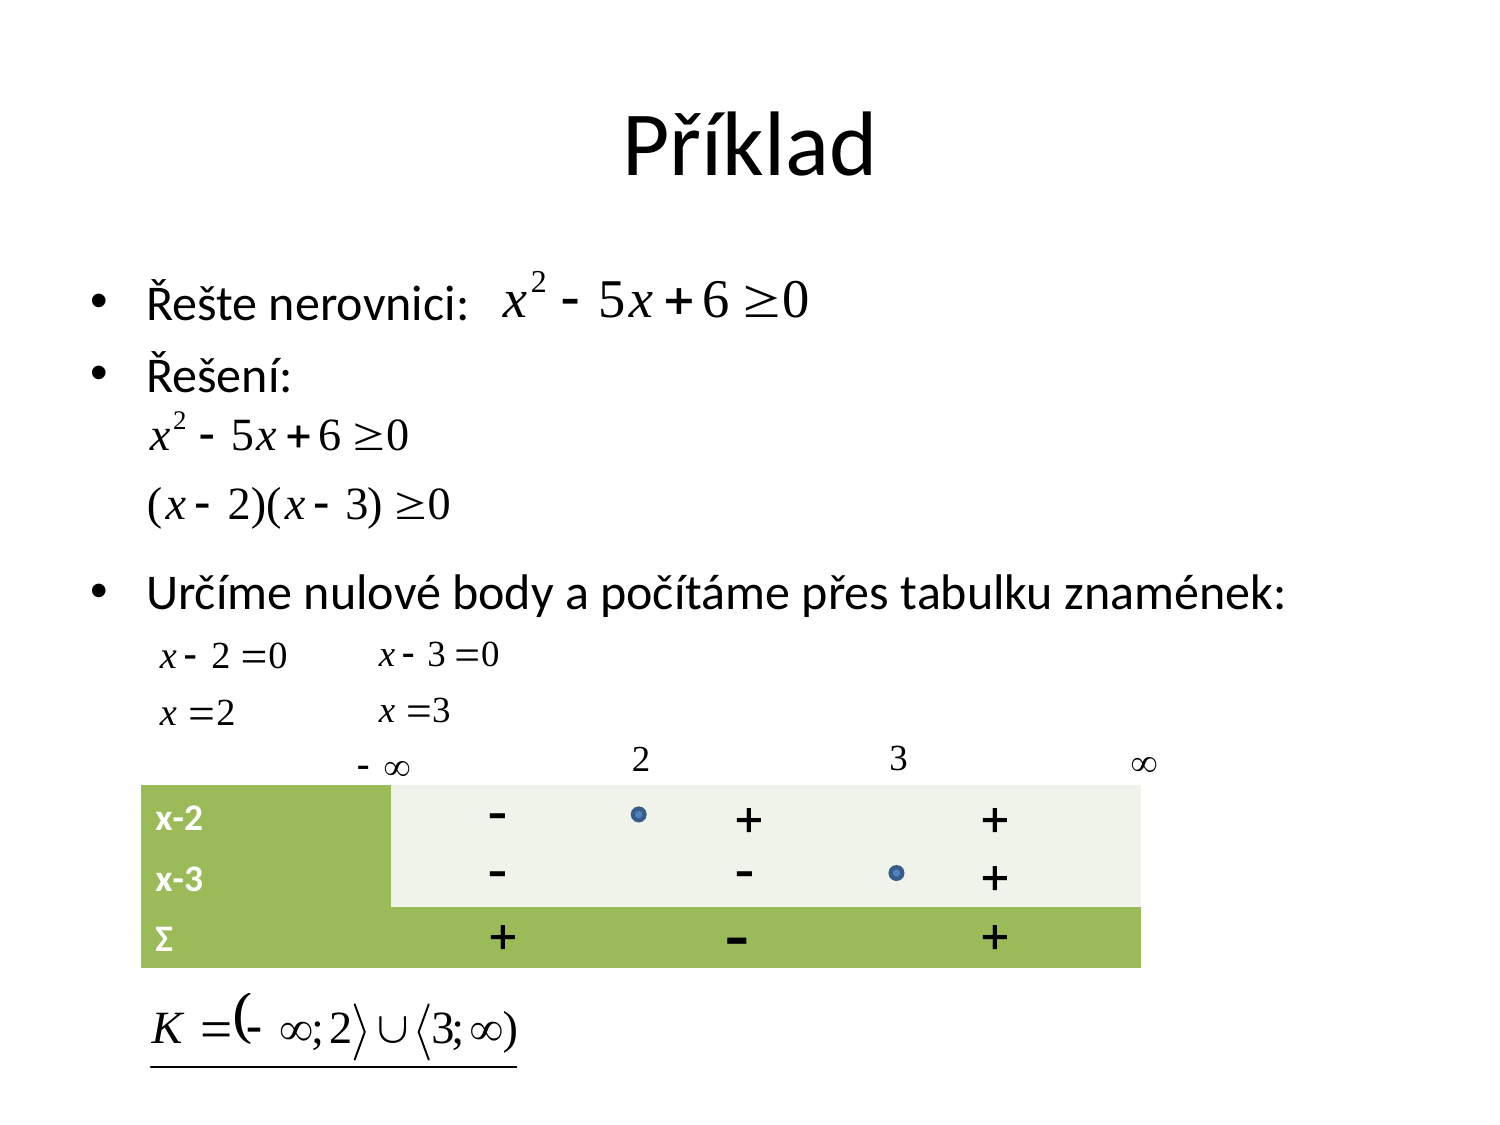

# Příklad
Řešte nerovnici:
Řešení:
Určíme nulové body a počítáme přes tabulku znamének:
| x-2 | | | |
| --- | --- | --- | --- |
| x-3 | | | |
| Σ | | | |